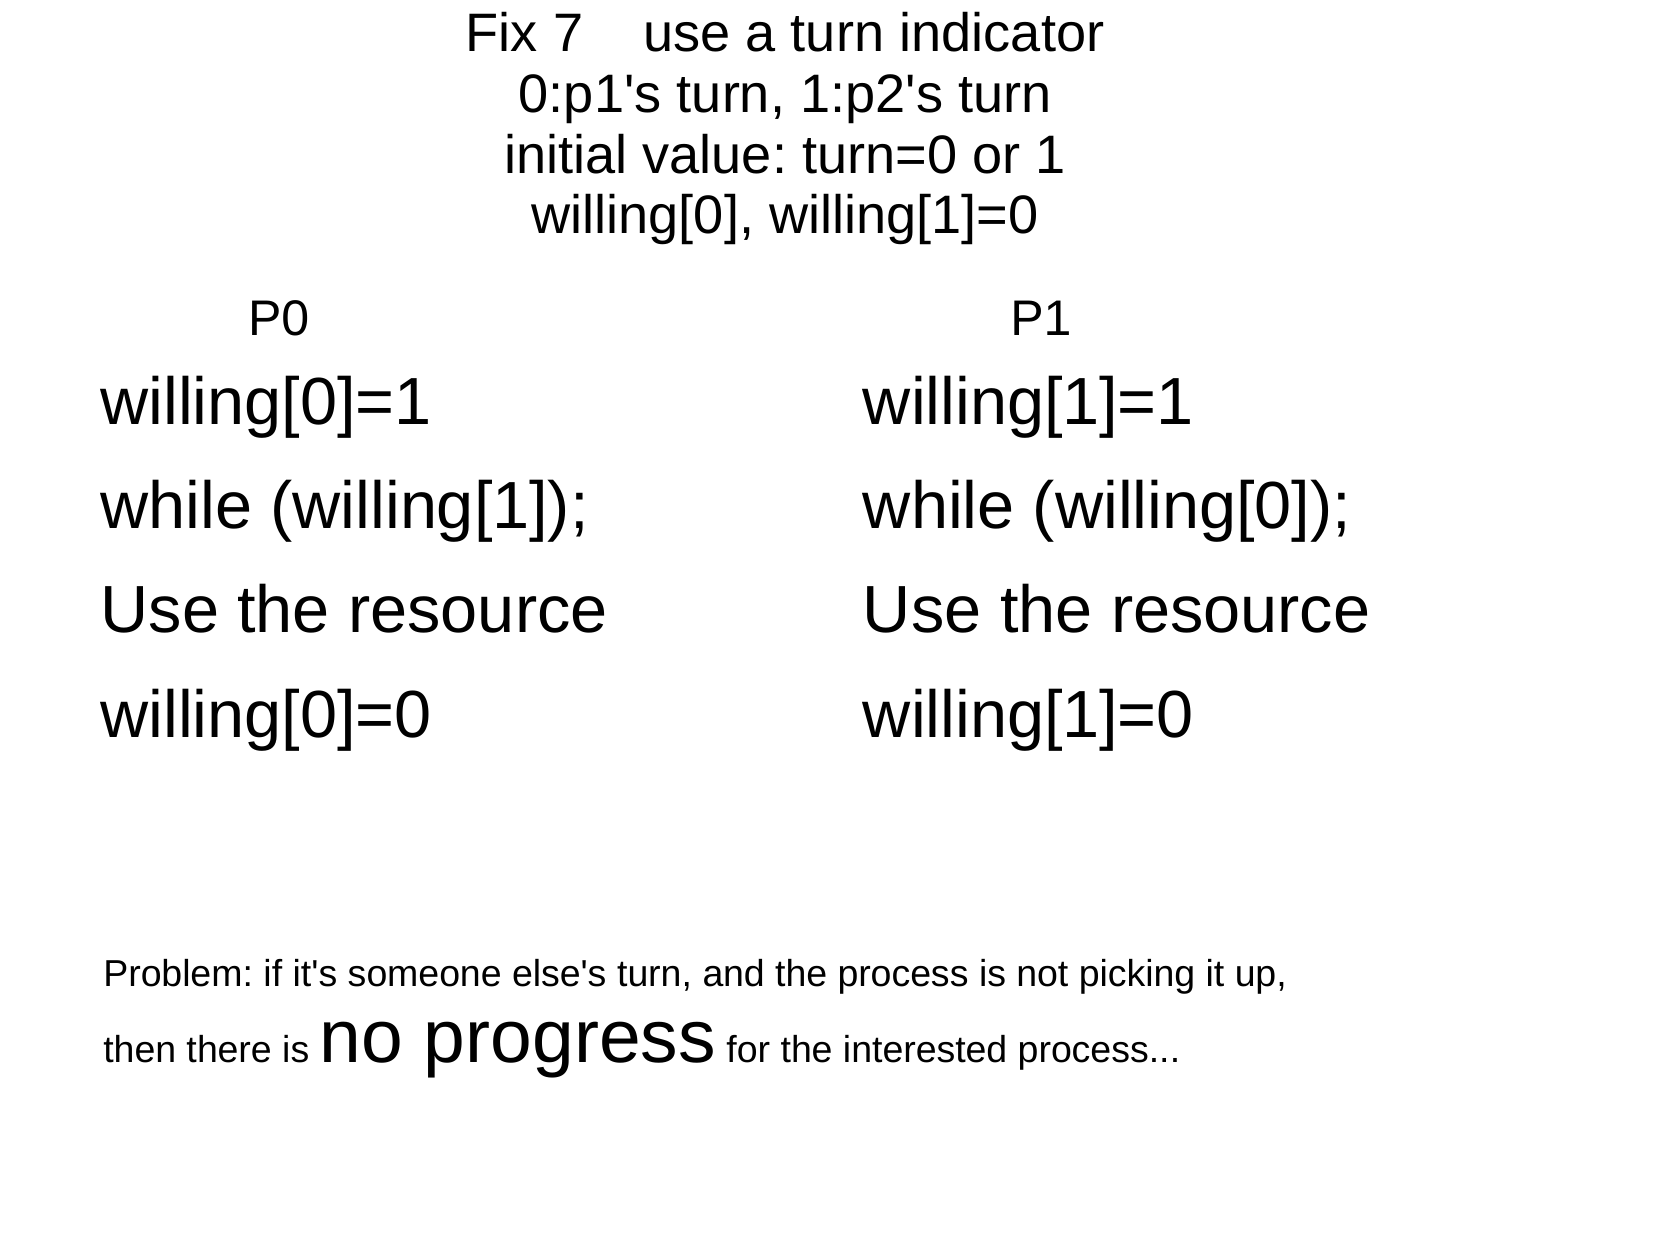

# Fix 7 use a turn indicator 0:p1's turn, 1:p2's turn initial value: turn=0 or 1 willing[0], willing[1]=0
P0
willing[0]=1
while (willing[1]);
Use the resource
willing[0]=0
P1
willing[1]=1
while (willing[0]);
Use the resource
willing[1]=0
Problem: if it's someone else's turn, and the process is not picking it up,
then there is no progress for the interested process...